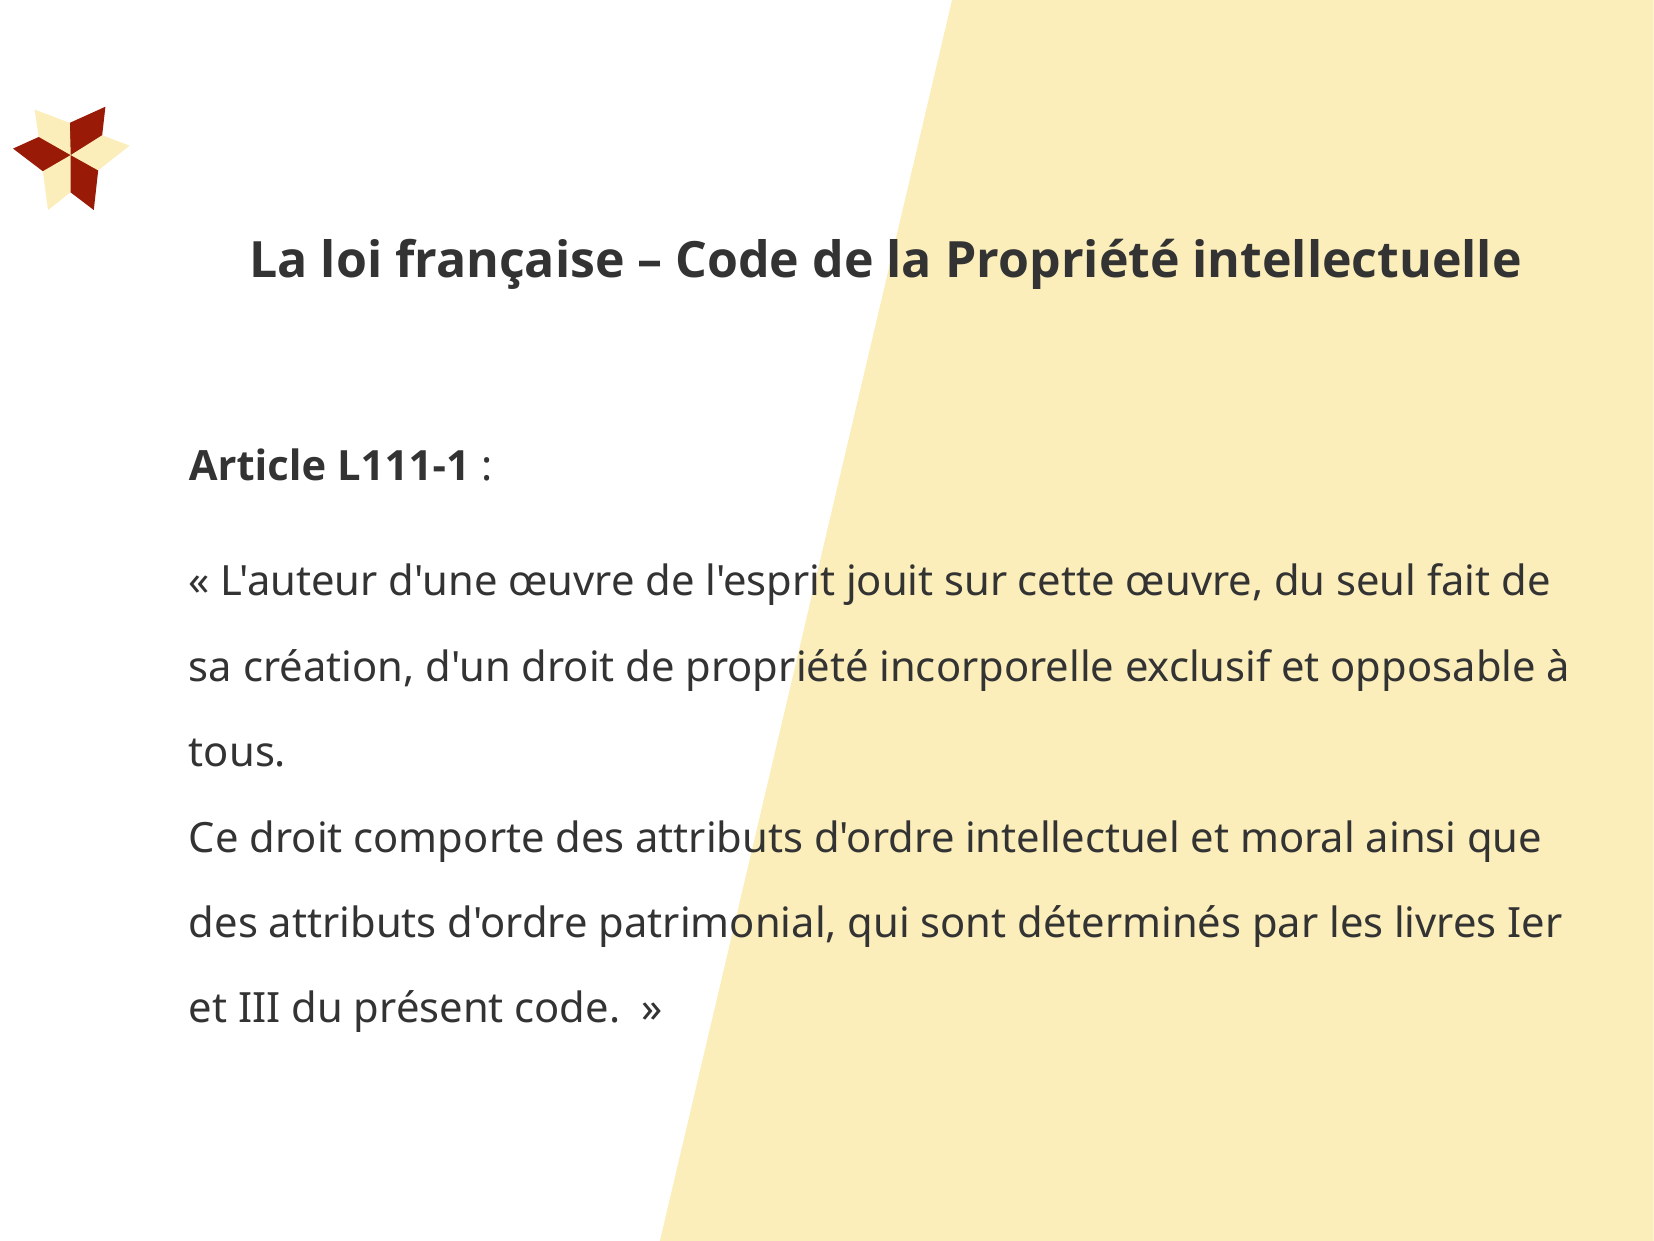

# La loi française – Code de la Propriété intellectuelle
Article L111-1 :
« L'auteur d'une œuvre de l'esprit jouit sur cette œuvre, du seul fait de sa création, d'un droit de propriété incorporelle exclusif et opposable à tous.
Ce droit comporte des attributs d'ordre intellectuel et moral ainsi que des attributs d'ordre patrimonial, qui sont déterminés par les livres Ier et III du présent code. »